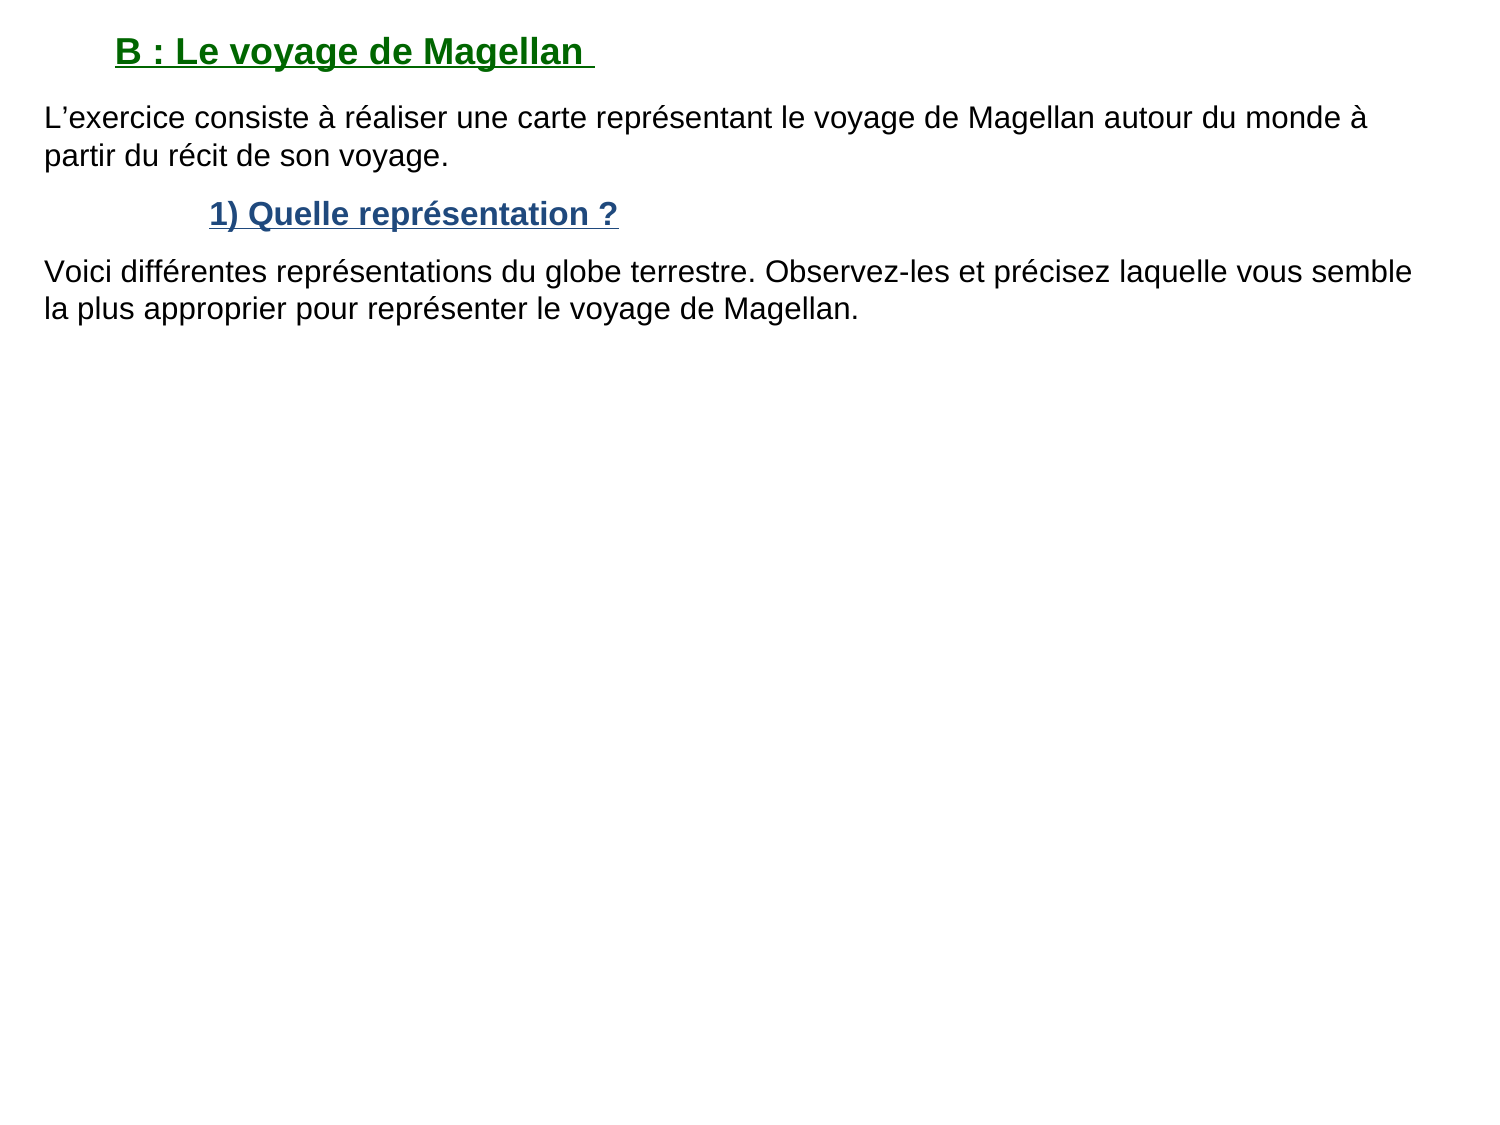

B : Le voyage de Magellan
L’exercice consiste à réaliser une carte représentant le voyage de Magellan autour du monde à partir du récit de son voyage.
1) Quelle représentation ?
Voici différentes représentations du globe terrestre. Observez-les et précisez laquelle vous semble la plus approprier pour représenter le voyage de Magellan.